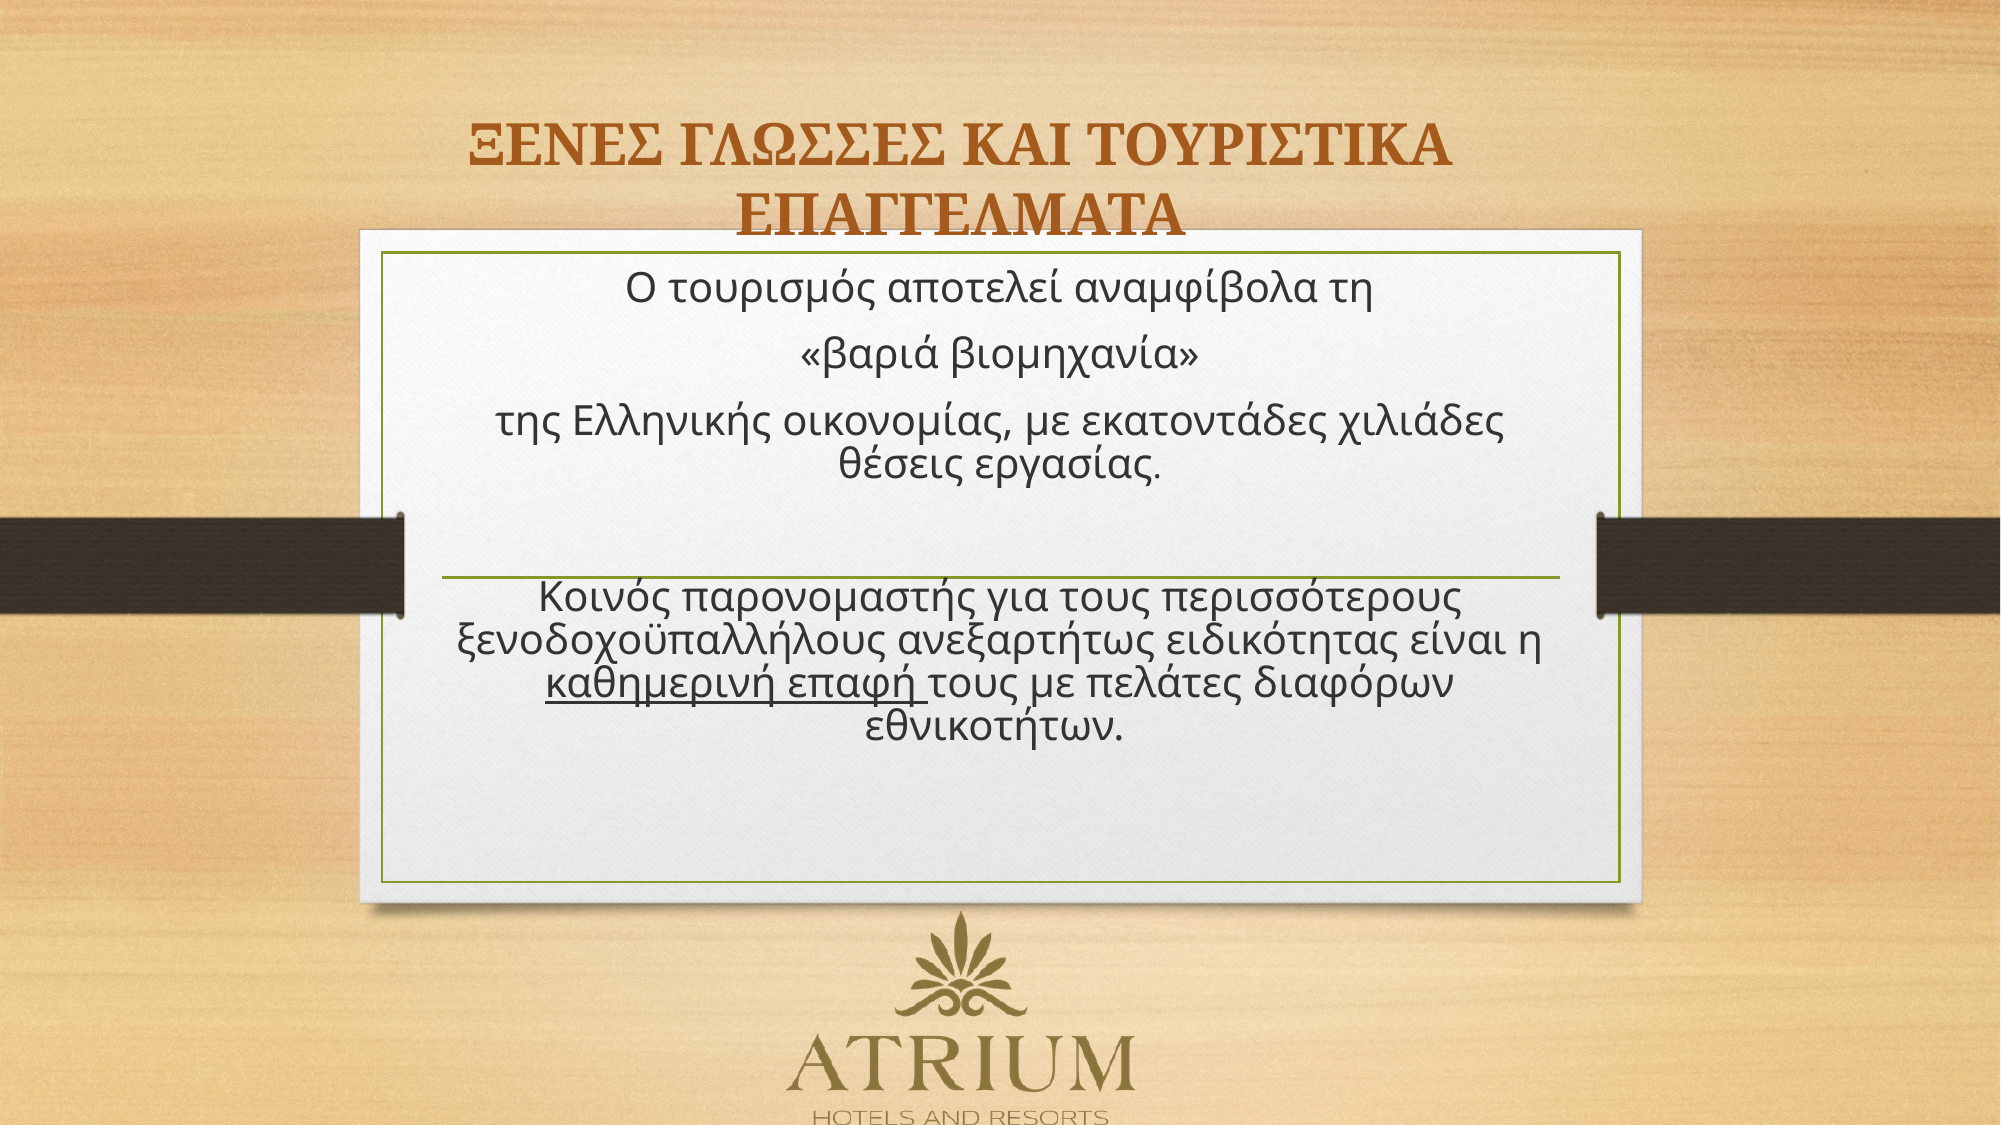

# ΞΕΝΕΣ ΓΛΩΣΣΕΣ ΚΑΙ ΤΟΥΡΙΣΤΙΚΑ ΕΠΑΓΓΕΛΜΑΤΑ
Ο τουρισμός αποτελεί αναμφίβολα τη
 «βαριά βιομηχανία»
της Ελληνικής οικονομίας, με εκατοντάδες χιλιάδες θέσεις εργασίας.
Κοινός παρονομαστής για τους περισσότερους ξενοδοχοϋπαλλήλους ανεξαρτήτως ειδικότητας είναι η καθημερινή επαφή τους με πελάτες διαφόρων εθνικοτήτων.